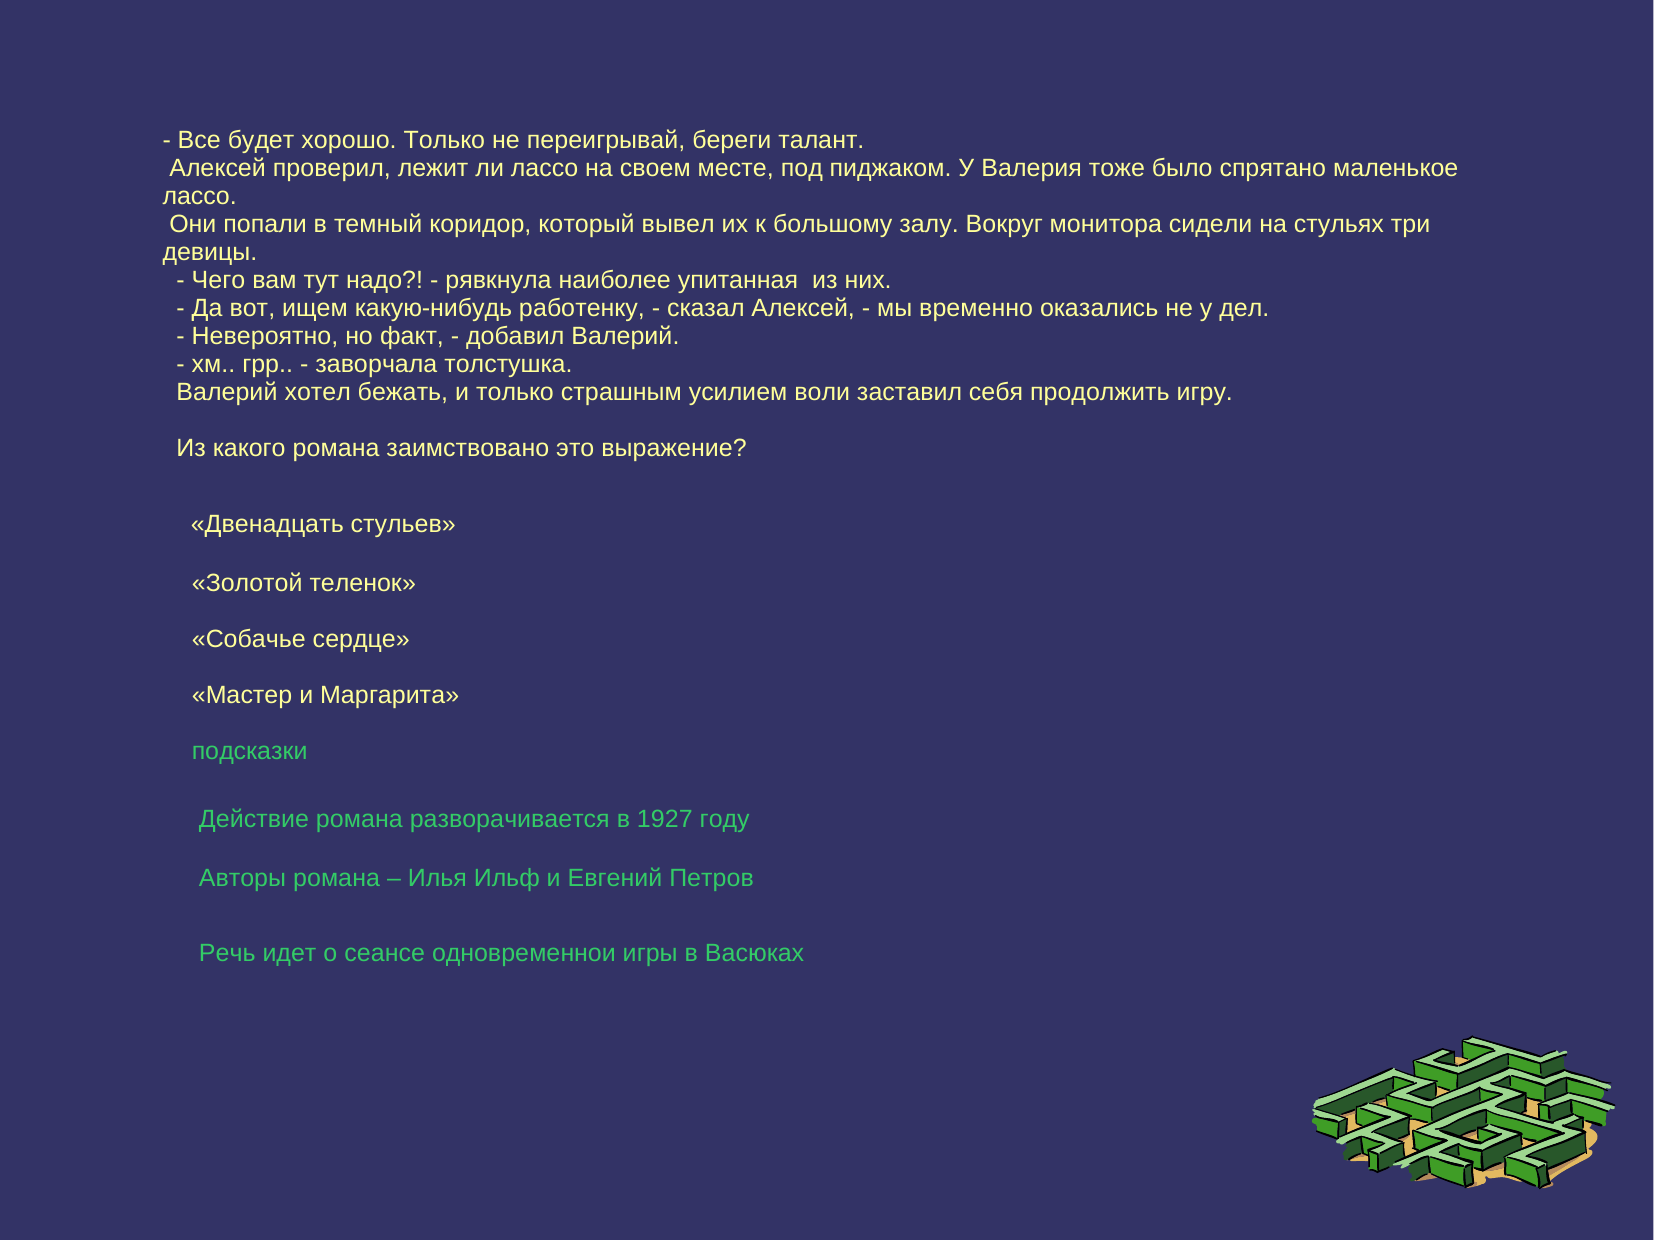

- Все будет хорошо. Только не переигрывай, береги талант.
 Алексей проверил, лежит ли лассо на своем месте, под пиджаком. У Валерия тоже было спрятано маленькое
лассо.
 Они попали в темный коридор, который вывел их к большому залу. Вокруг монитора сидели на стульях три
девицы.
 - Чего вам тут надо?! - рявкнула наиболее упитанная из них.
 - Да вот, ищем какую-нибудь работенку, - сказал Алексей, - мы временно оказались не у дел.
 - Невероятно, но факт, - добавил Валерий.
 - хм.. грр.. - заворчала толстушка.
 Валерий хотел бежать, и только страшным усилием воли заставил себя продолжить игру.
 Из какого романа заимствовано это выражение?
«Двенадцать стульев»
«Золотой теленок»
«Собачье сердце»
«Мастер и Маргарита»
подсказки
 Действие романа разворачивается в 1927 году
 Авторы романа – Илья Ильф и Евгений Петров
 Речь идет о сеансе одновременнои игры в Васюках